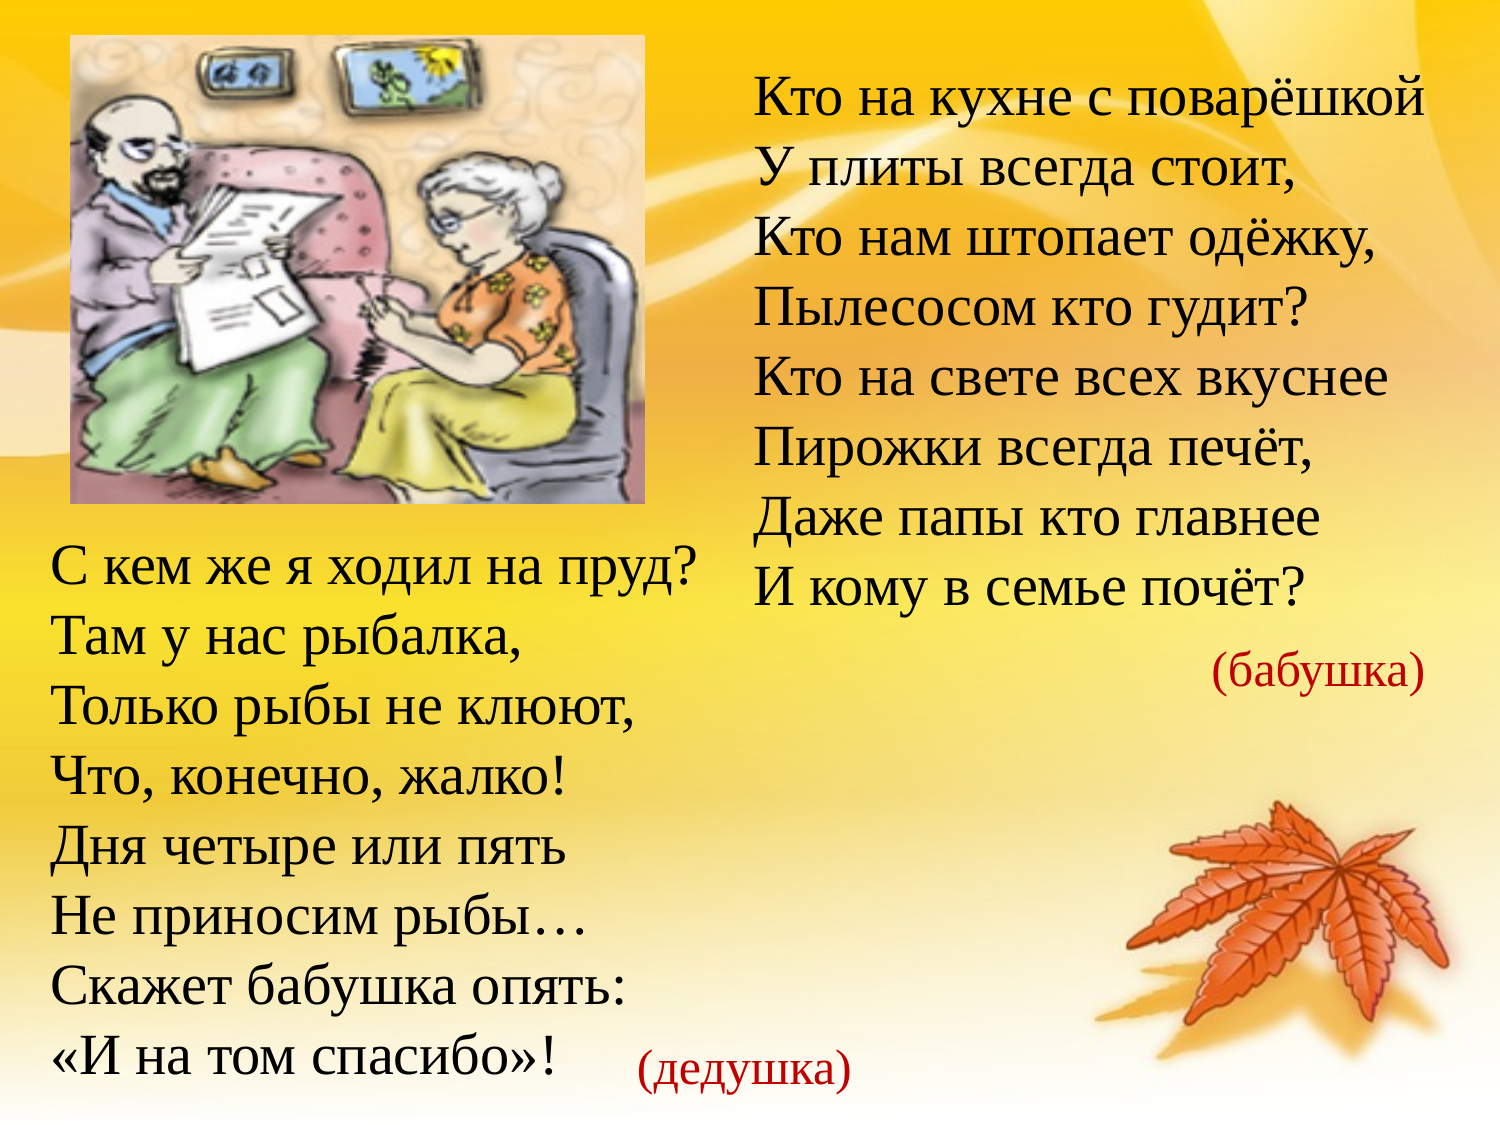

Кто на кухне с поварёшкой
У плиты всегда стоит,
Кто нам штопает одёжку,
Пылесосом кто гудит?
Кто на свете всех вкуснее
Пирожки всегда печёт,
Даже папы кто главнее
И кому в семье почёт?
С кем же я ходил на пруд?
Там у нас рыбалка,
Только рыбы не клюют,
Что, конечно, жалко!
Дня четыре или пять
Не приносим рыбы…
Скажет бабушка опять:
«И на том спасибо»!
(бабушка)
(дедушка)